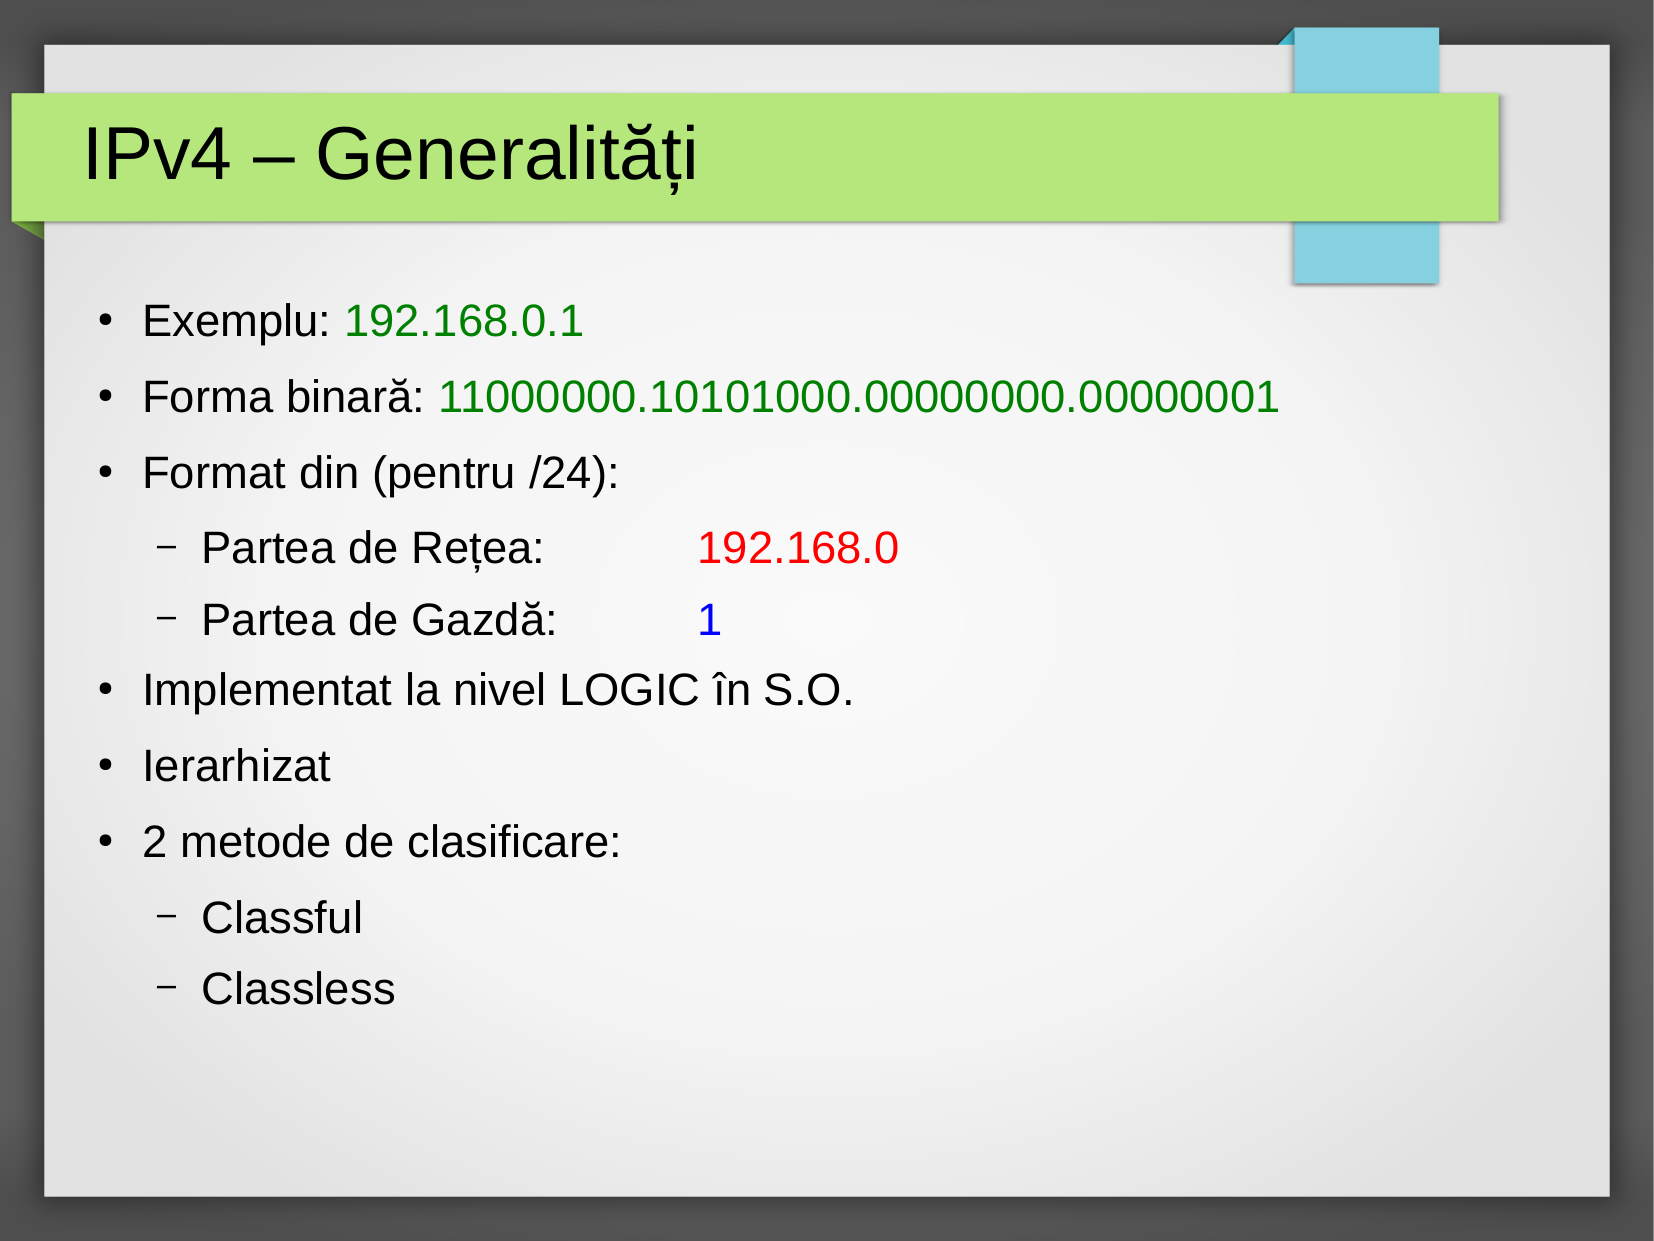

# IPv4 – Generalități
Exemplu: 192.168.0.1
Forma binară: 11000000.10101000.00000000.00000001
Format din (pentru /24):
Partea de Rețea:			192.168.0
Partea de Gazdă:			1
Implementat la nivel LOGIC în S.O.
Ierarhizat
2 metode de clasificare:
Classful
Classless